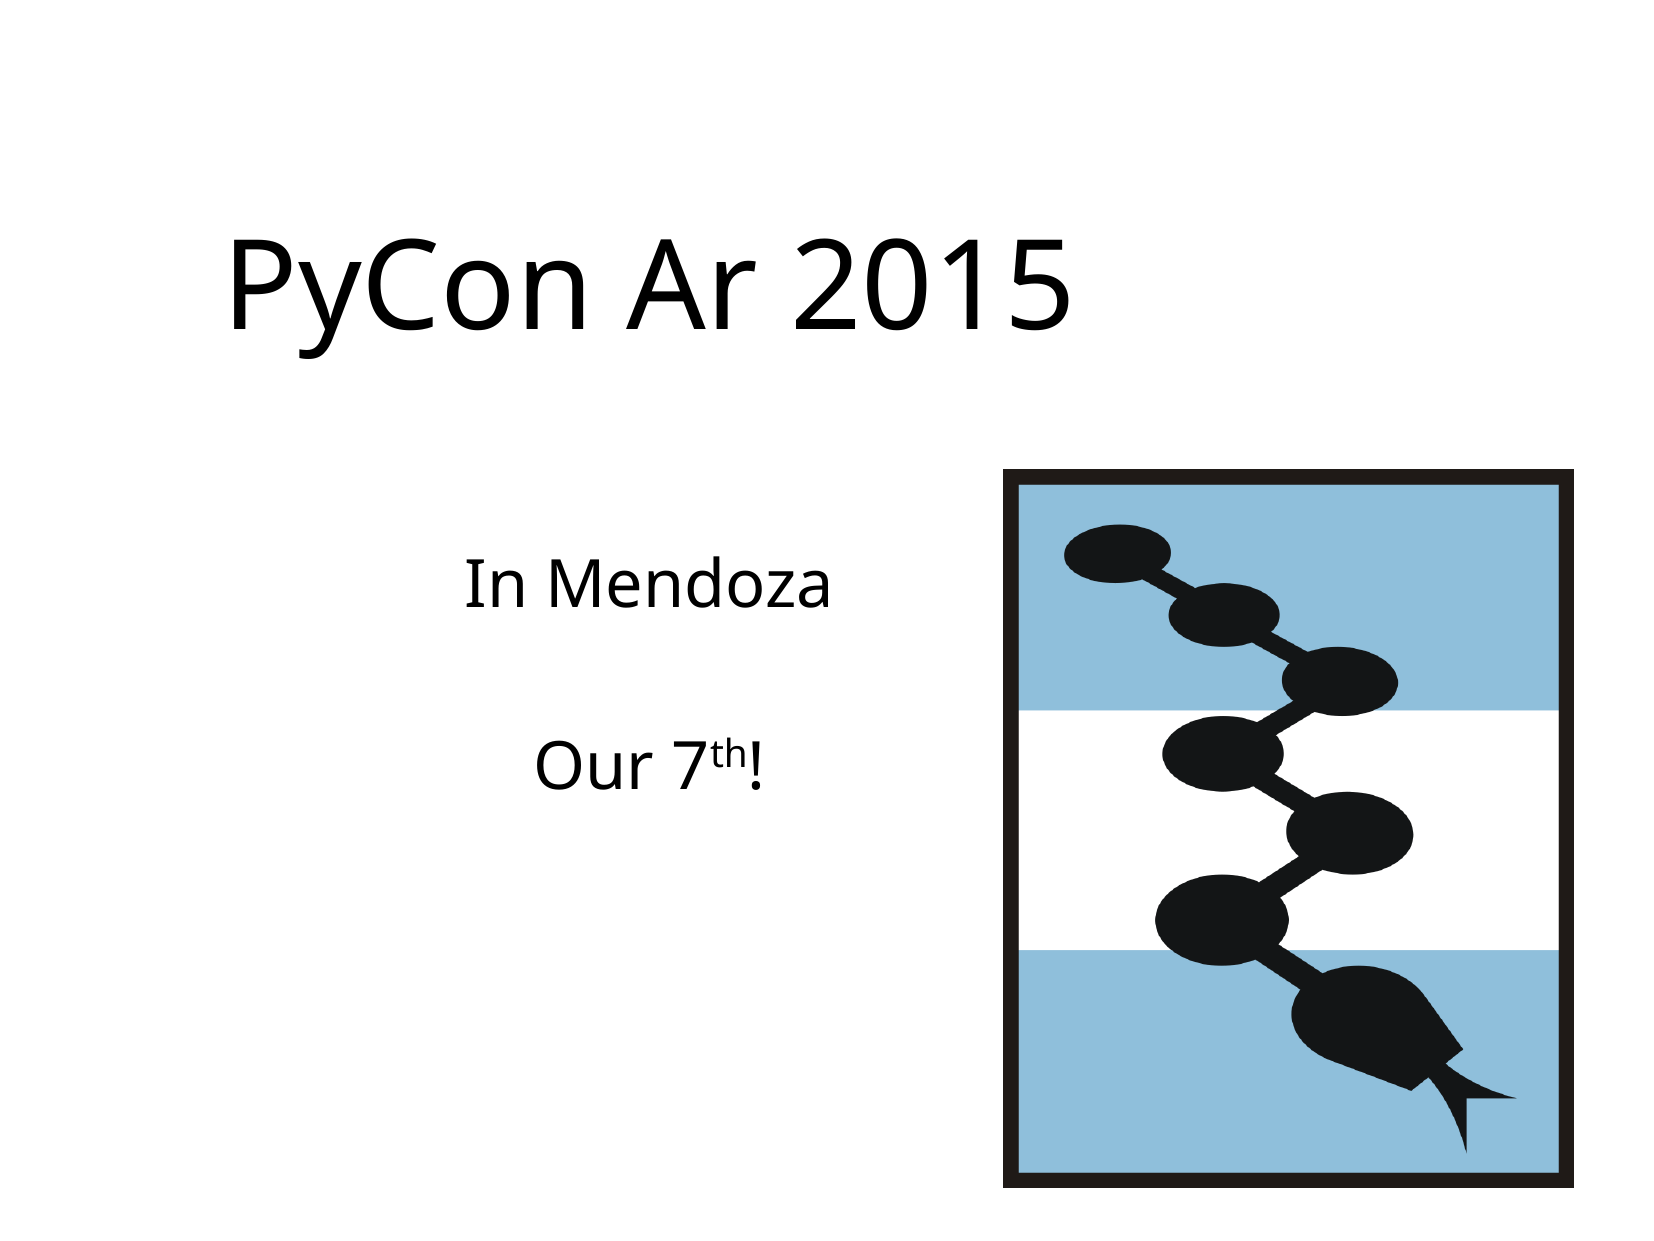

# PyCon Ar 2015 In Mendoza Our 7th!